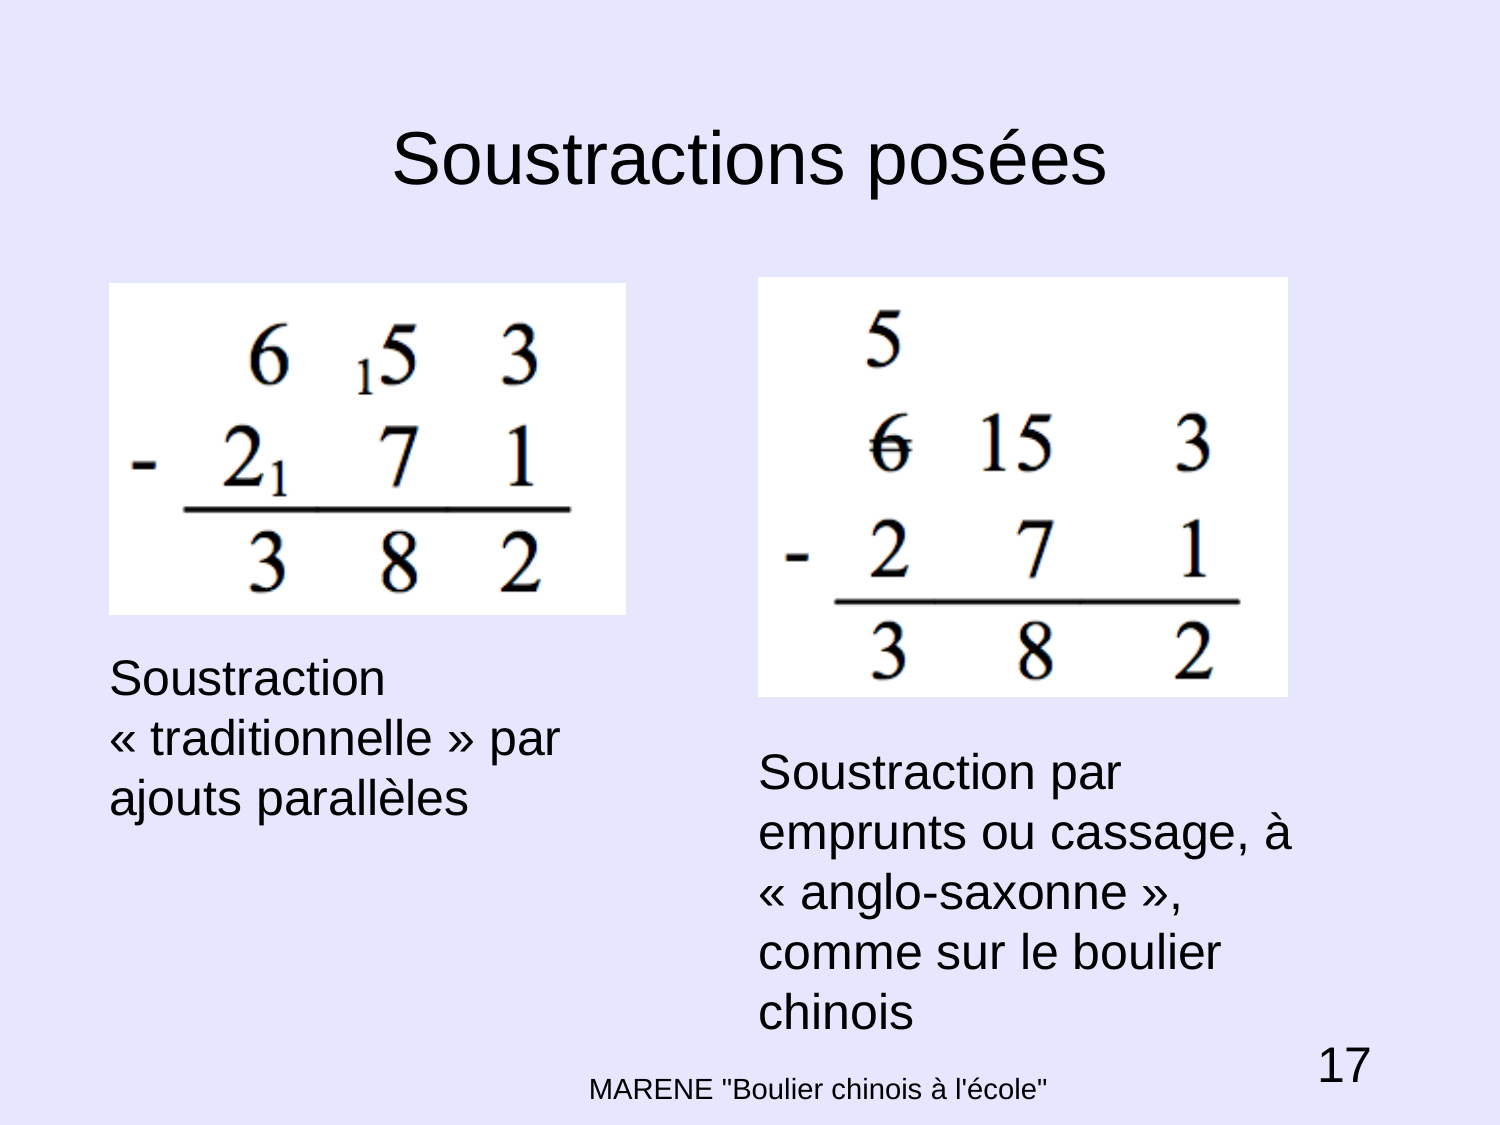

# Soustractions posées
Soustraction « traditionnelle » par ajouts parallèles
Soustraction par emprunts ou cassage, à « anglo-saxonne », comme sur le boulier chinois
17